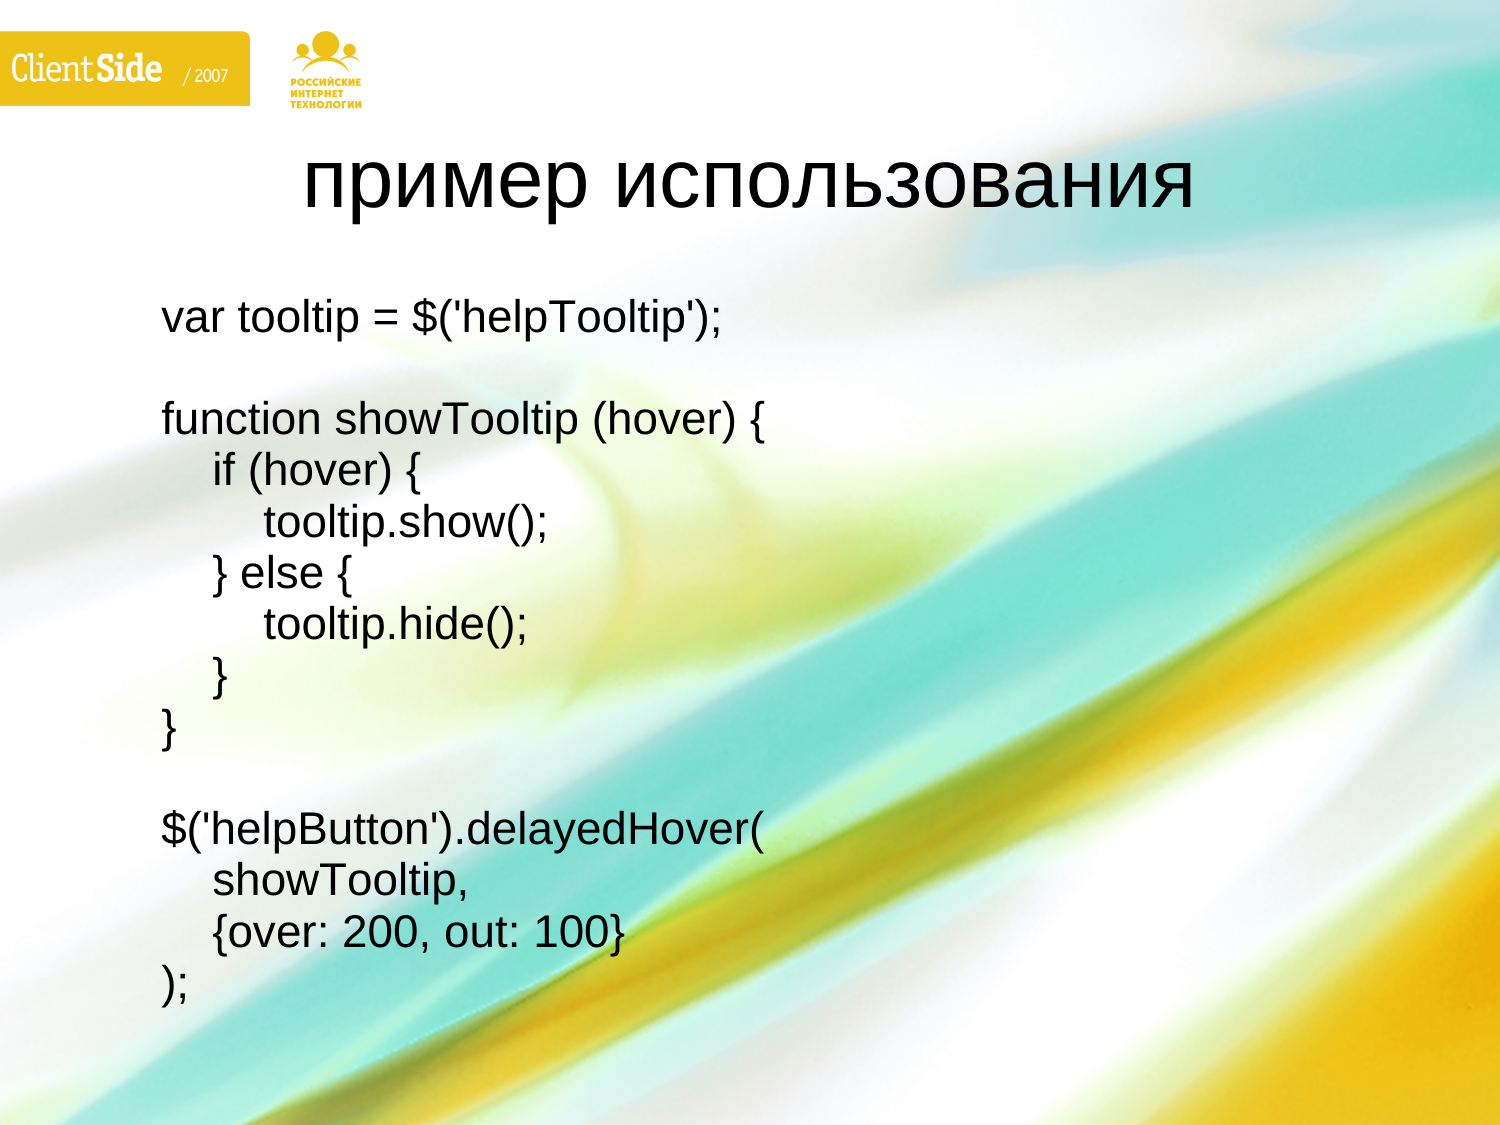

# пример использования
var tooltip = $('helpTooltip');
function showTooltip (hover) {
 if (hover) {
 tooltip.show();
 } else {
 tooltip.hide();
 }
}
$('helpButton').delayedHover(
 showTooltip,
 {over: 200, out: 100}
);